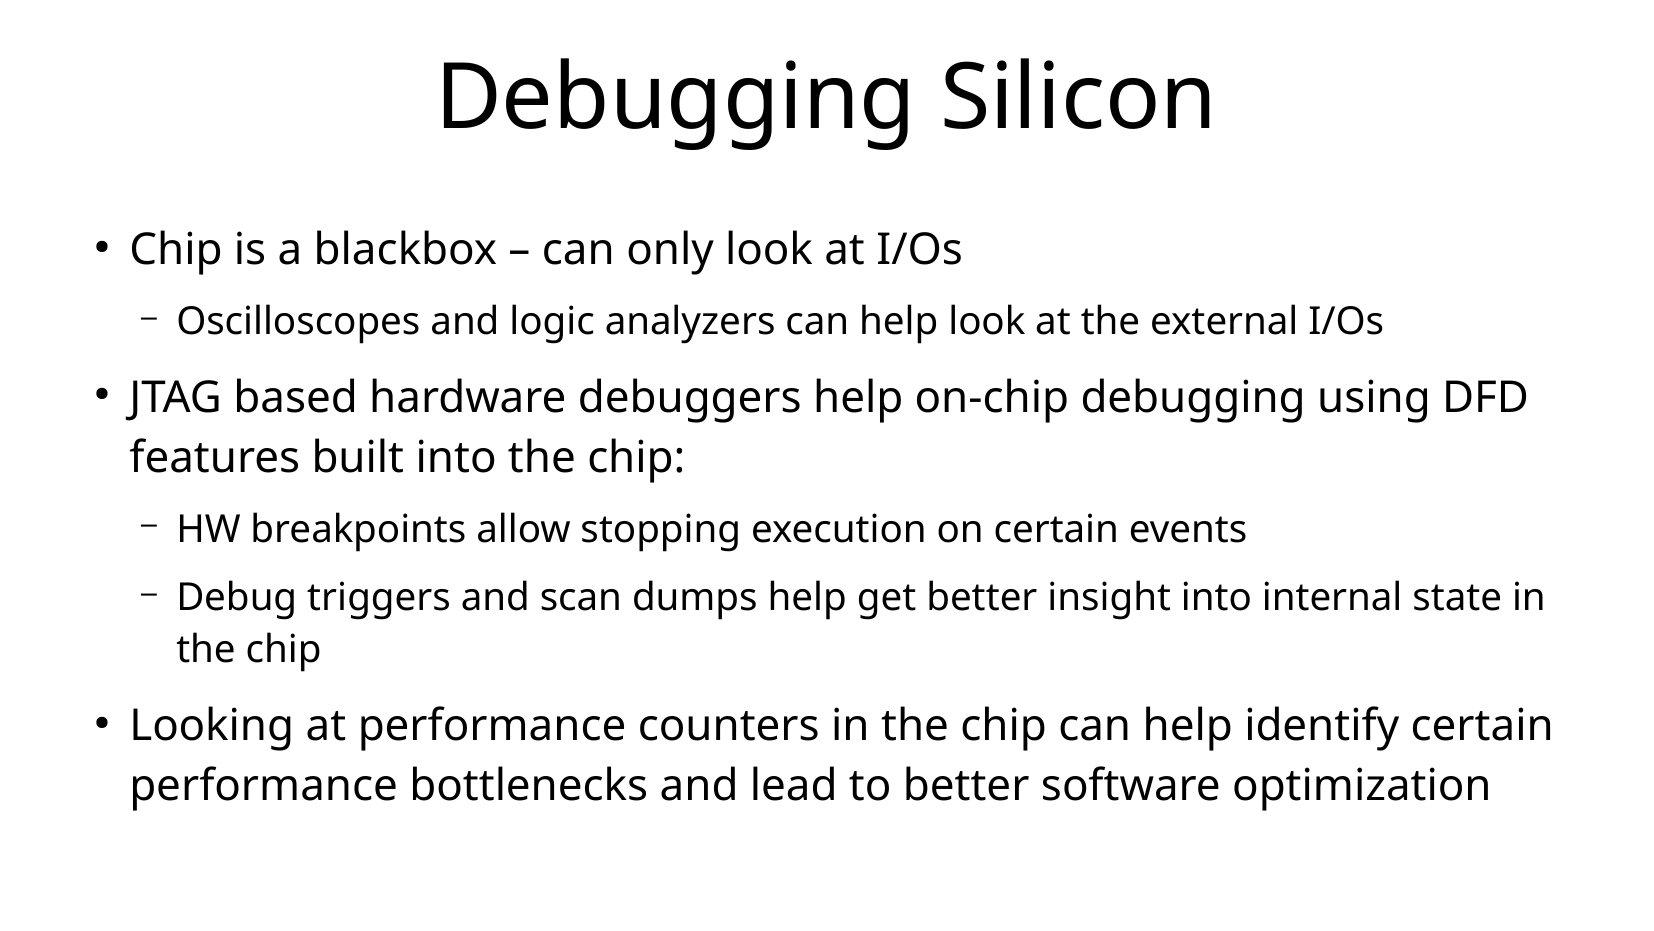

# Debugging Silicon
Chip is a blackbox – can only look at I/Os
Oscilloscopes and logic analyzers can help look at the external I/Os
JTAG based hardware debuggers help on-chip debugging using DFD features built into the chip:
HW breakpoints allow stopping execution on certain events
Debug triggers and scan dumps help get better insight into internal state in the chip
Looking at performance counters in the chip can help identify certain performance bottlenecks and lead to better software optimization